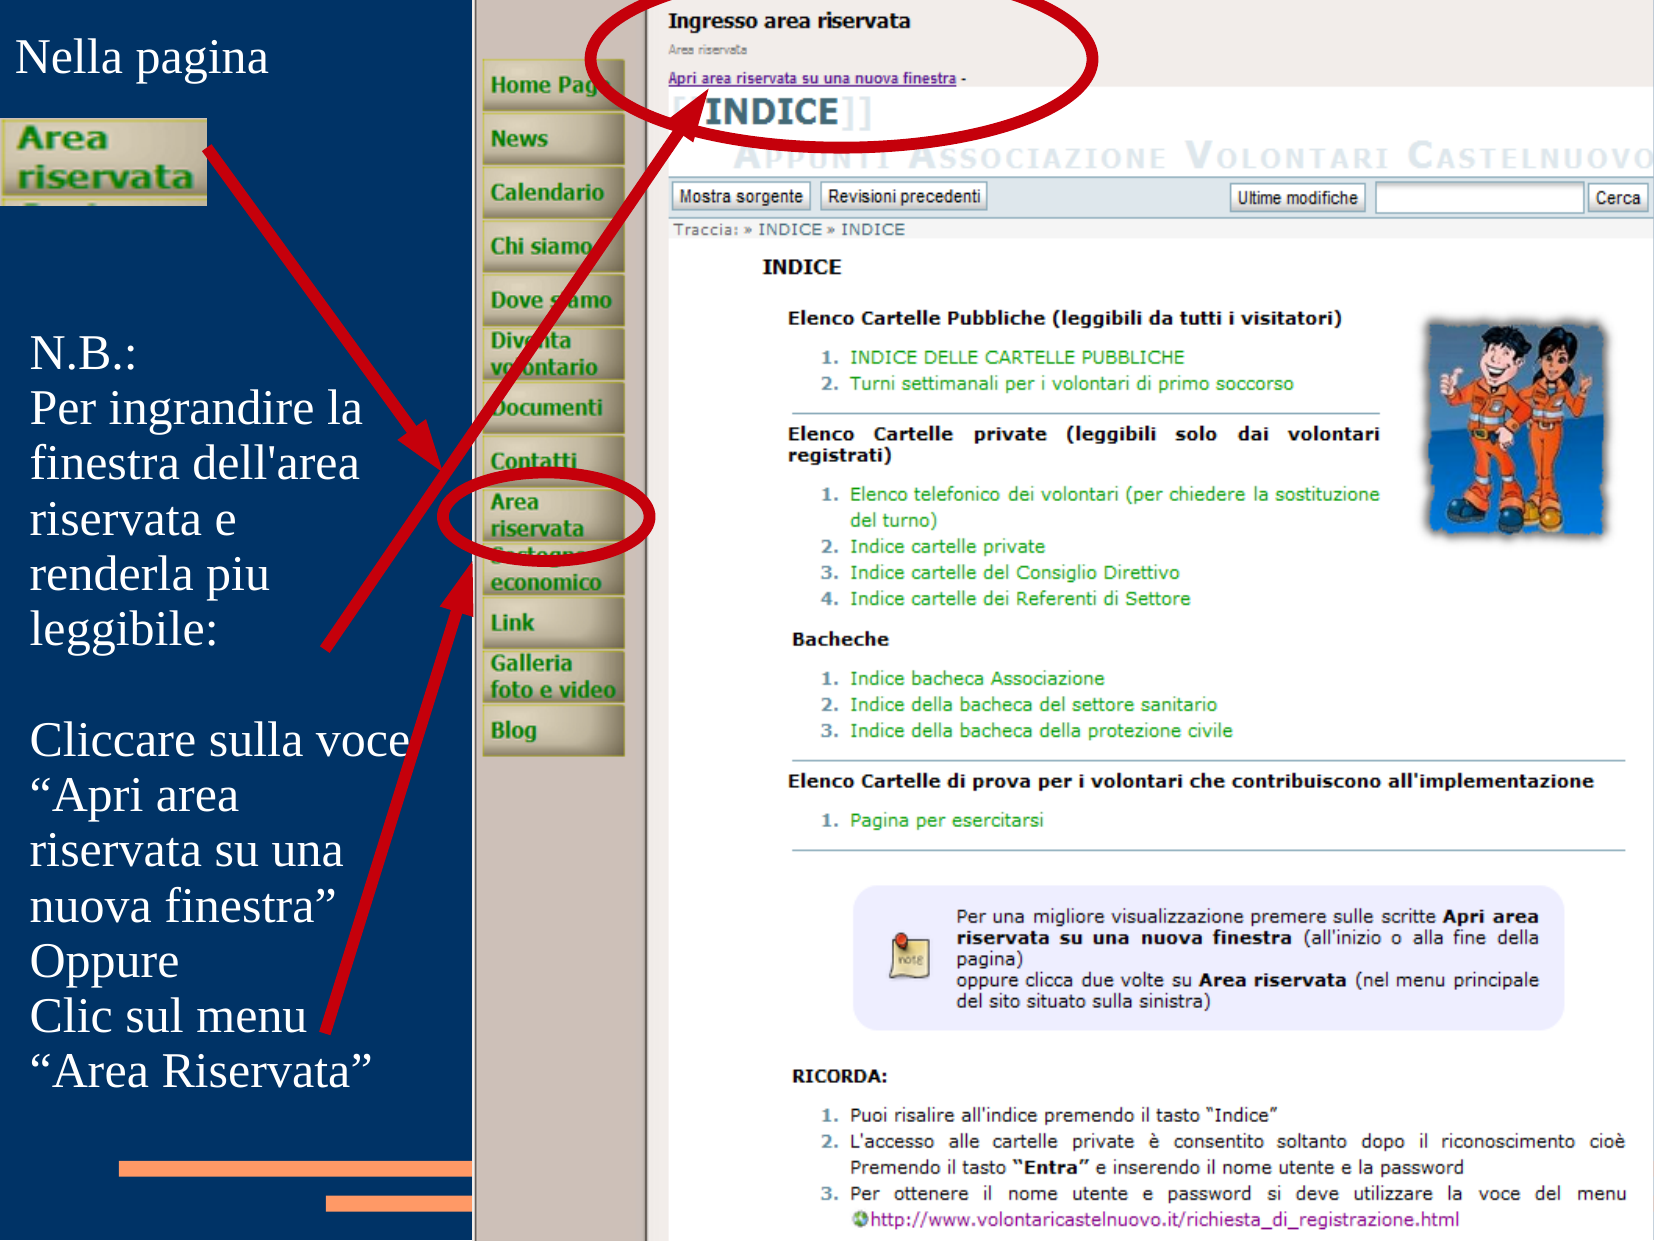

Nella pagina
N.B.:
Per ingrandire la finestra dell'area riservata e renderla piu leggibile:
Cliccare sulla voce “Apri area riservata su una nuova finestra”
Oppure
Clic sul menu “Area Riservata”